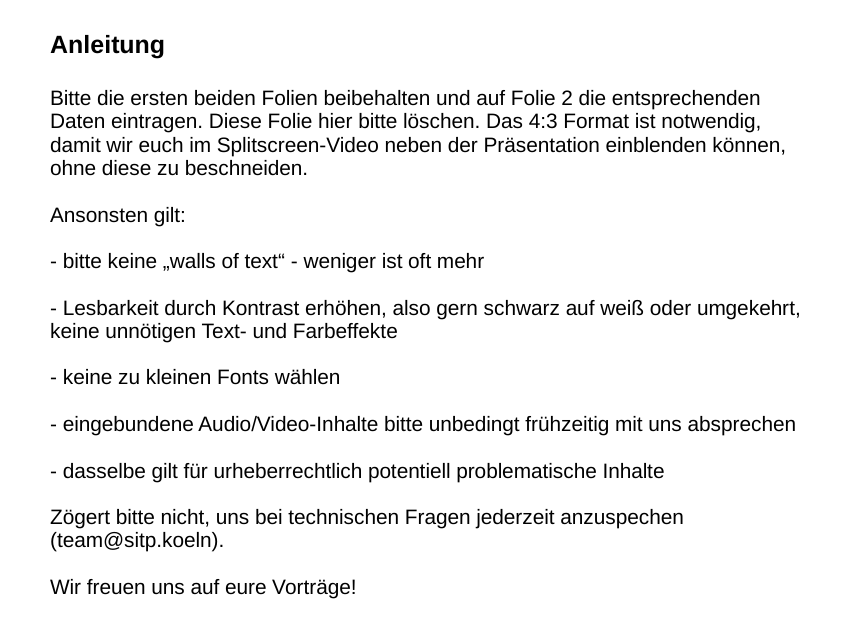

Anleitung
Bitte die ersten beiden Folien beibehalten und auf Folie 2 die entsprechenden Daten eintragen. Diese Folie hier bitte löschen. Das 4:3 Format ist notwendig, damit wir euch im Splitscreen-Video neben der Präsentation einblenden können, ohne diese zu beschneiden.
Ansonsten gilt:
- bitte keine „walls of text“ - weniger ist oft mehr
- Lesbarkeit durch Kontrast erhöhen, also gern schwarz auf weiß oder umgekehrt, keine unnötigen Text- und Farbeffekte
- keine zu kleinen Fonts wählen
- eingebundene Audio/Video-Inhalte bitte unbedingt frühzeitig mit uns absprechen
- dasselbe gilt für urheberrechtlich potentiell problematische Inhalte
Zögert bitte nicht, uns bei technischen Fragen jederzeit anzuspechen (team@sitp.koeln).
Wir freuen uns auf eure Vorträge!